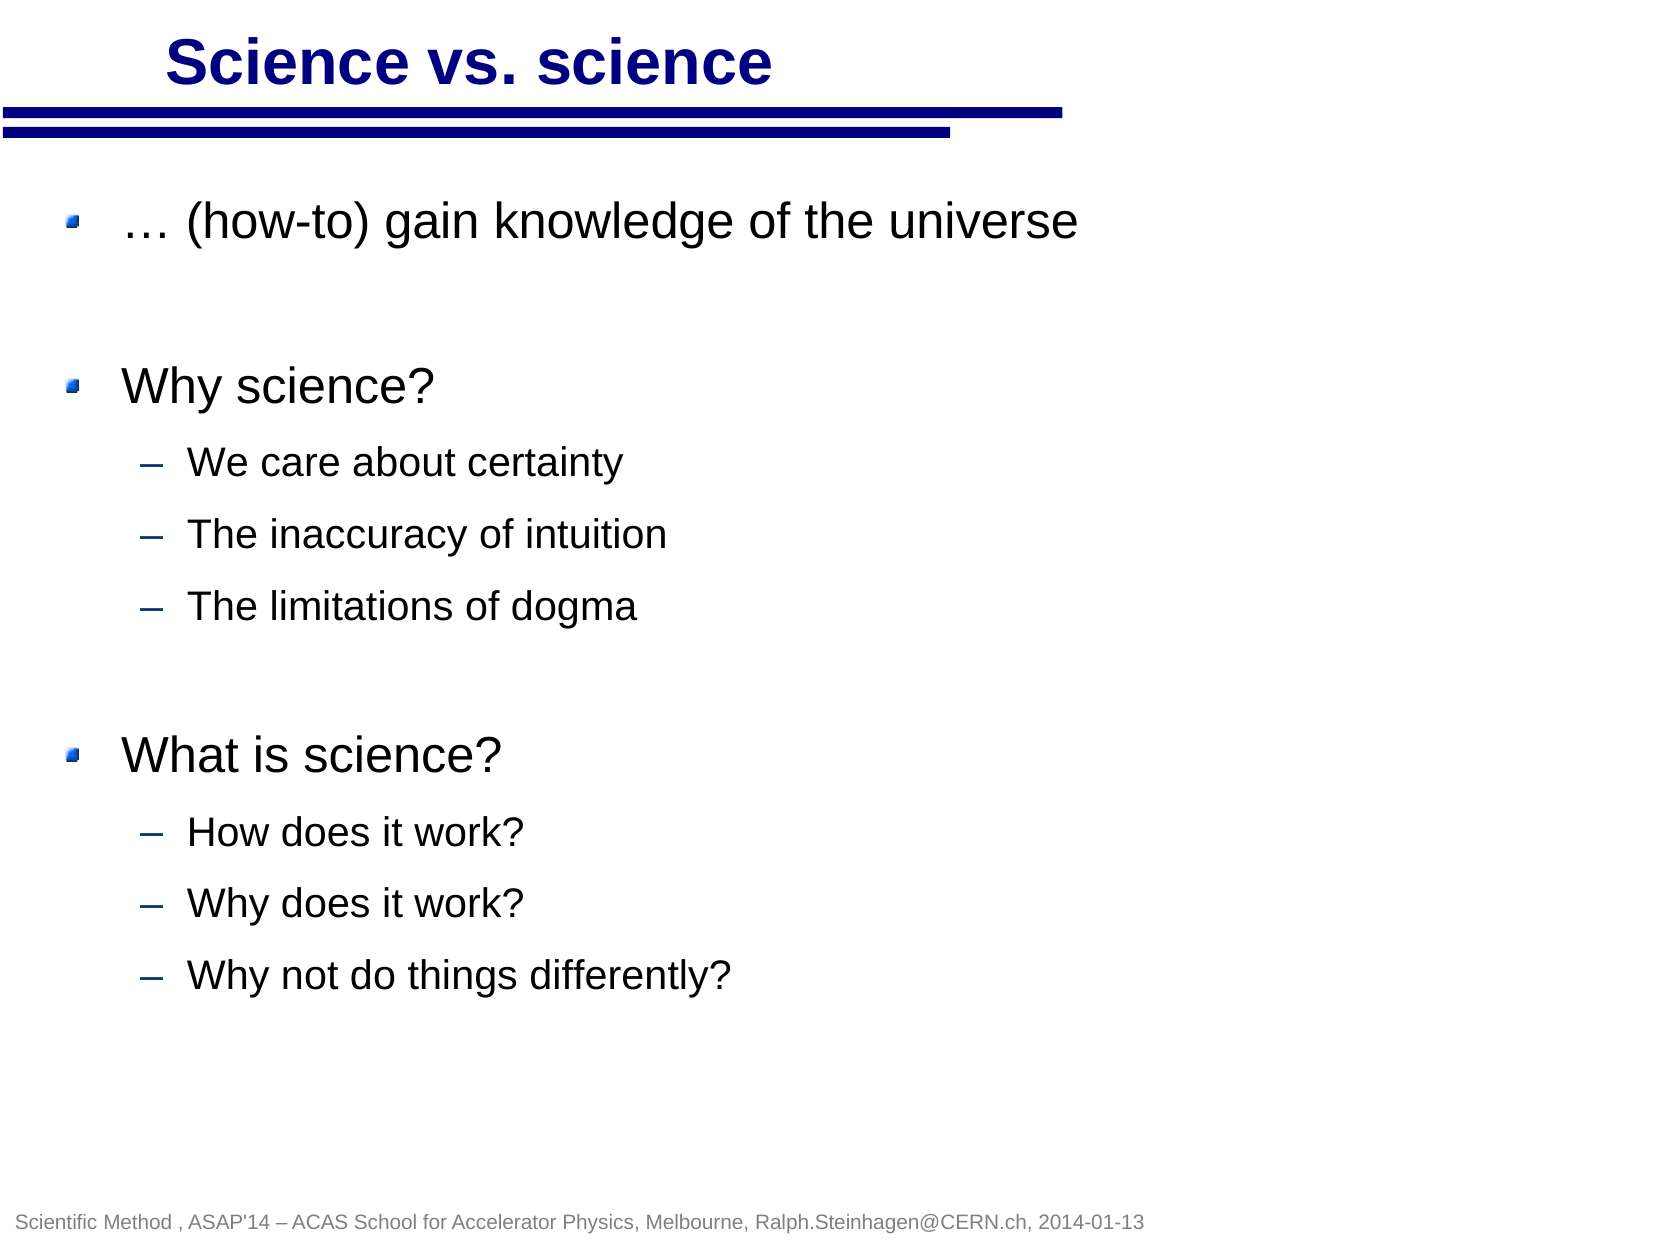

# Science vs. science
… (how-to) gain knowledge of the universe
Why science?
We care about certainty
The inaccuracy of intuition
The limitations of dogma
What is science?
How does it work?
Why does it work?
Why not do things differently?